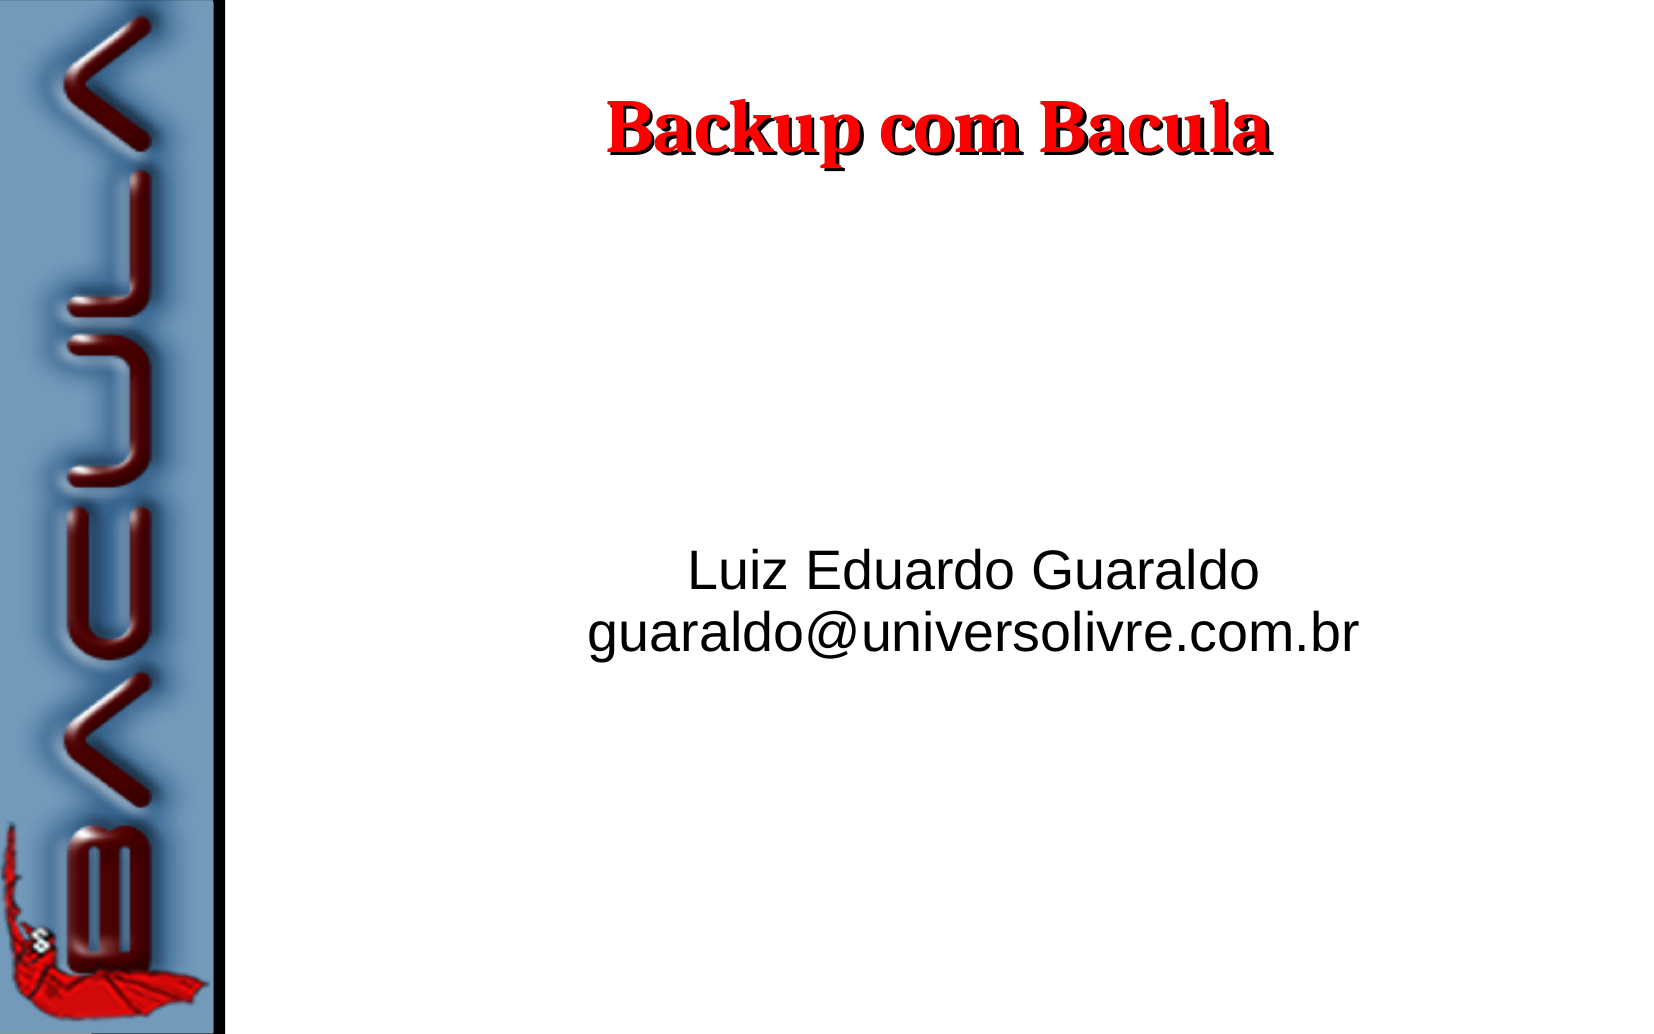

# Backup com Bacula
Luiz Eduardo Guaraldo
guaraldo@universolivre.com.br